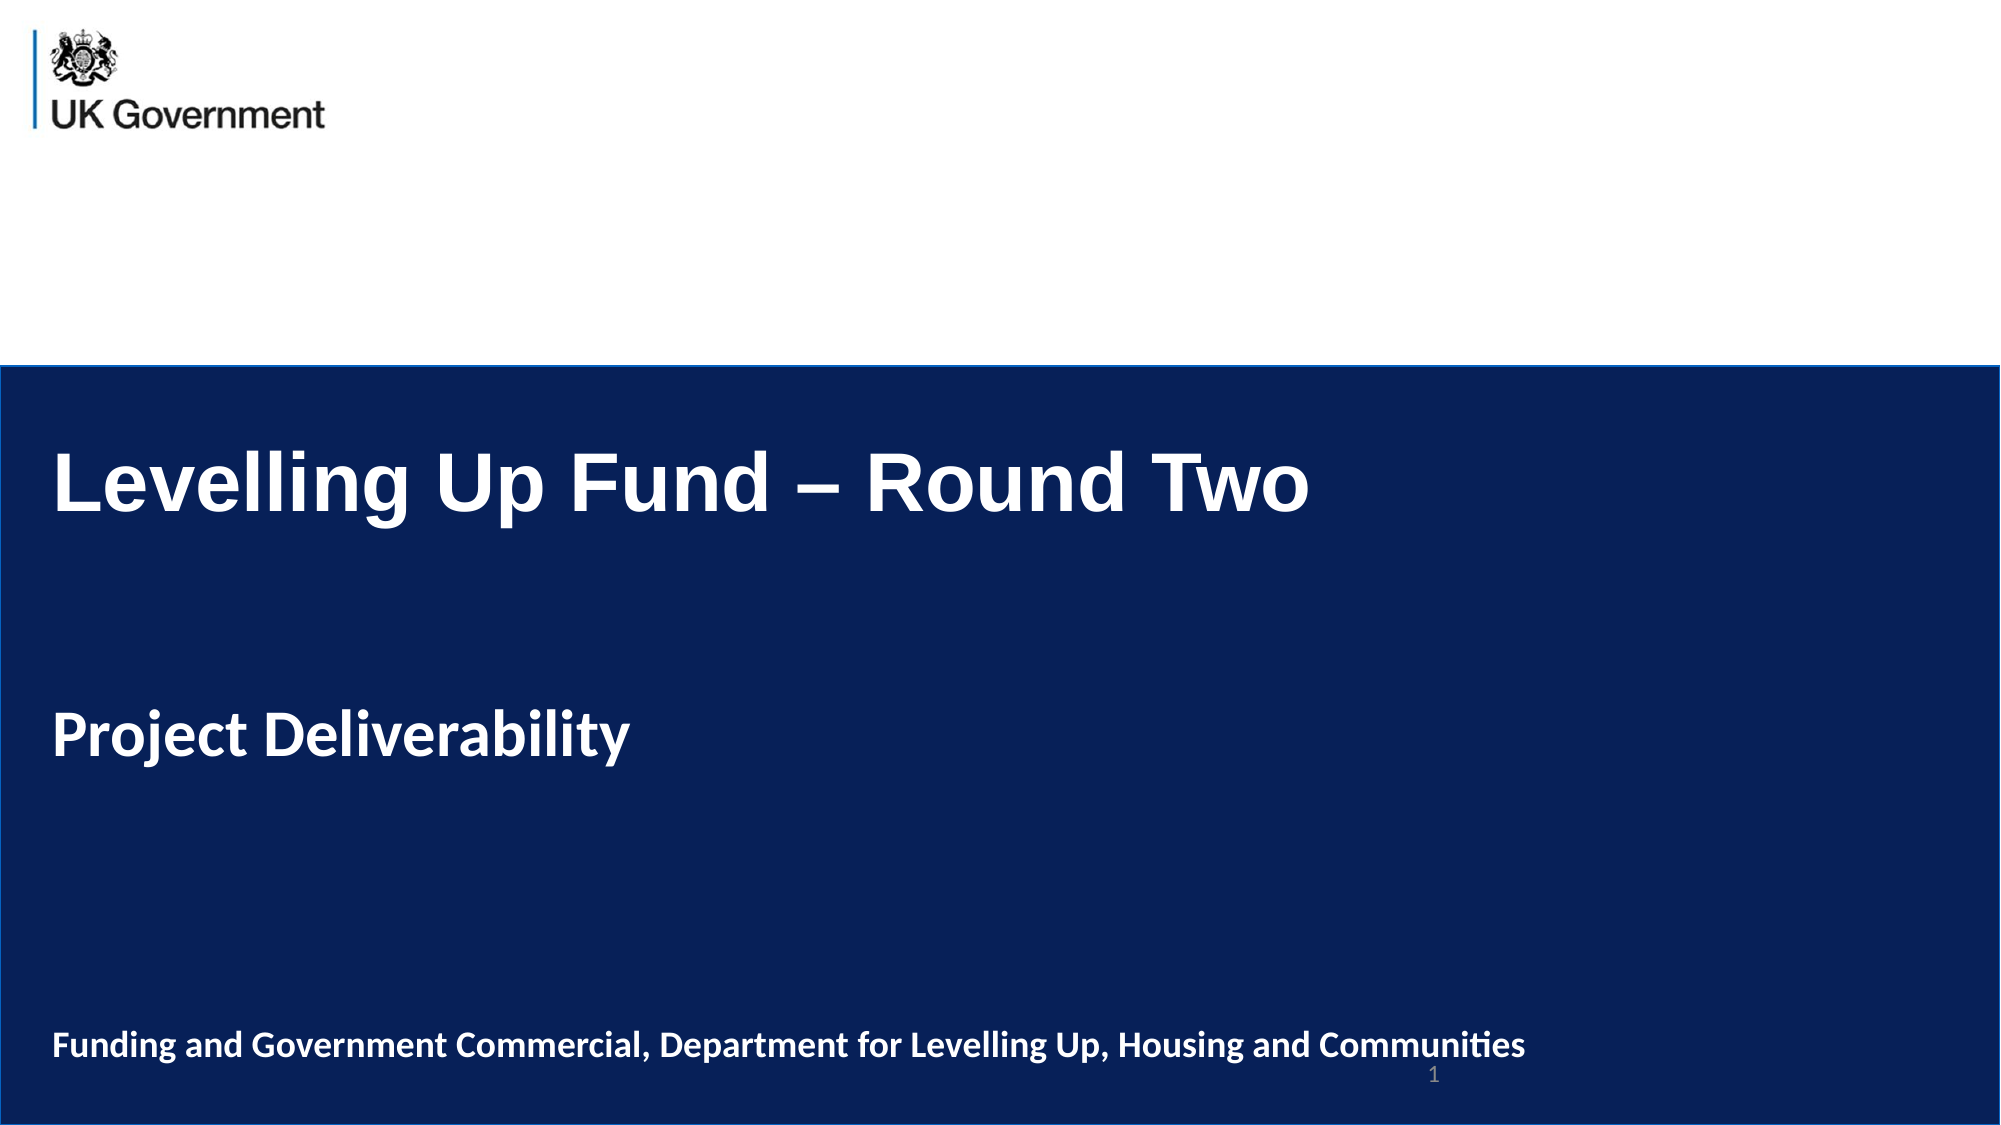

# Levelling Up Fund – Round Two
Project Deliverability
Funding and Government Commercial, Department for Levelling Up, Housing and Communities
1